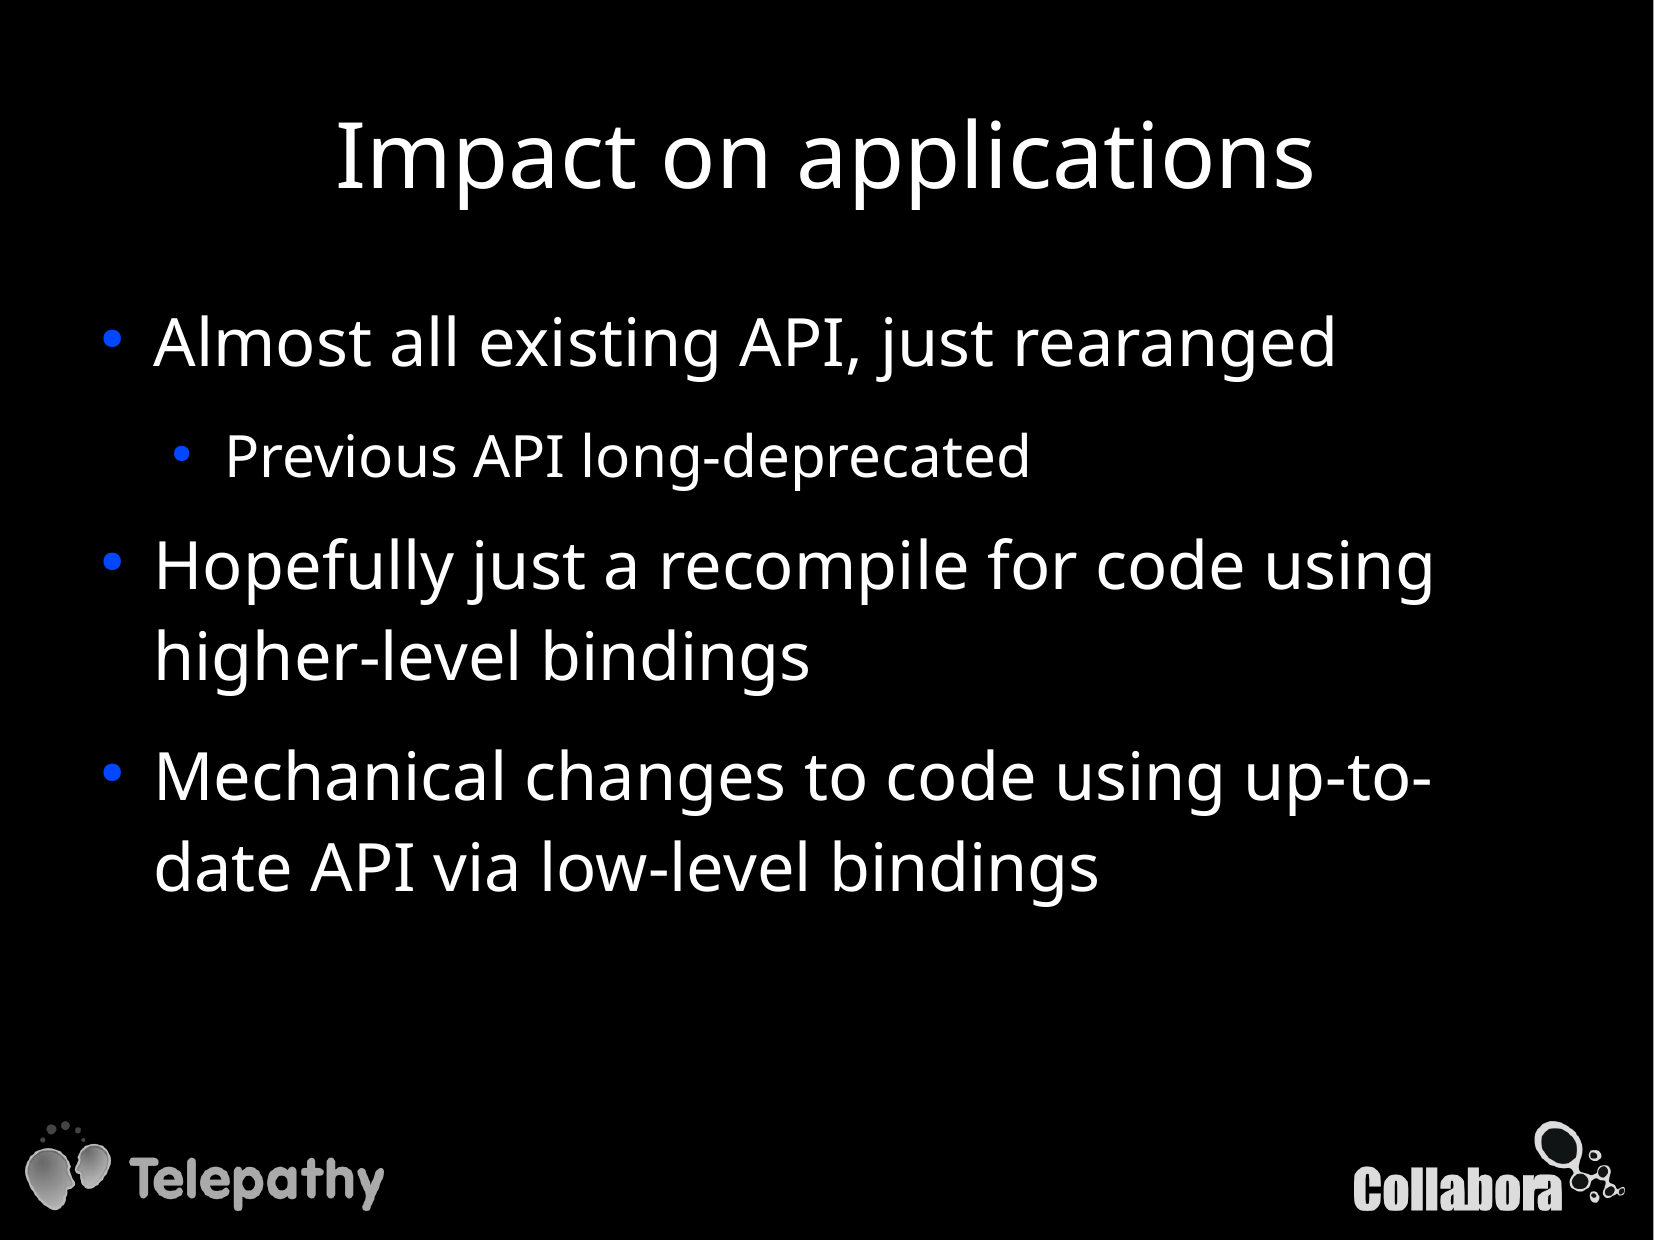

# Impact on applications
Almost all existing API, just rearanged
Previous API long-deprecated
Hopefully just a recompile for code using higher-level bindings
Mechanical changes to code using up-to-date API via low-level bindings